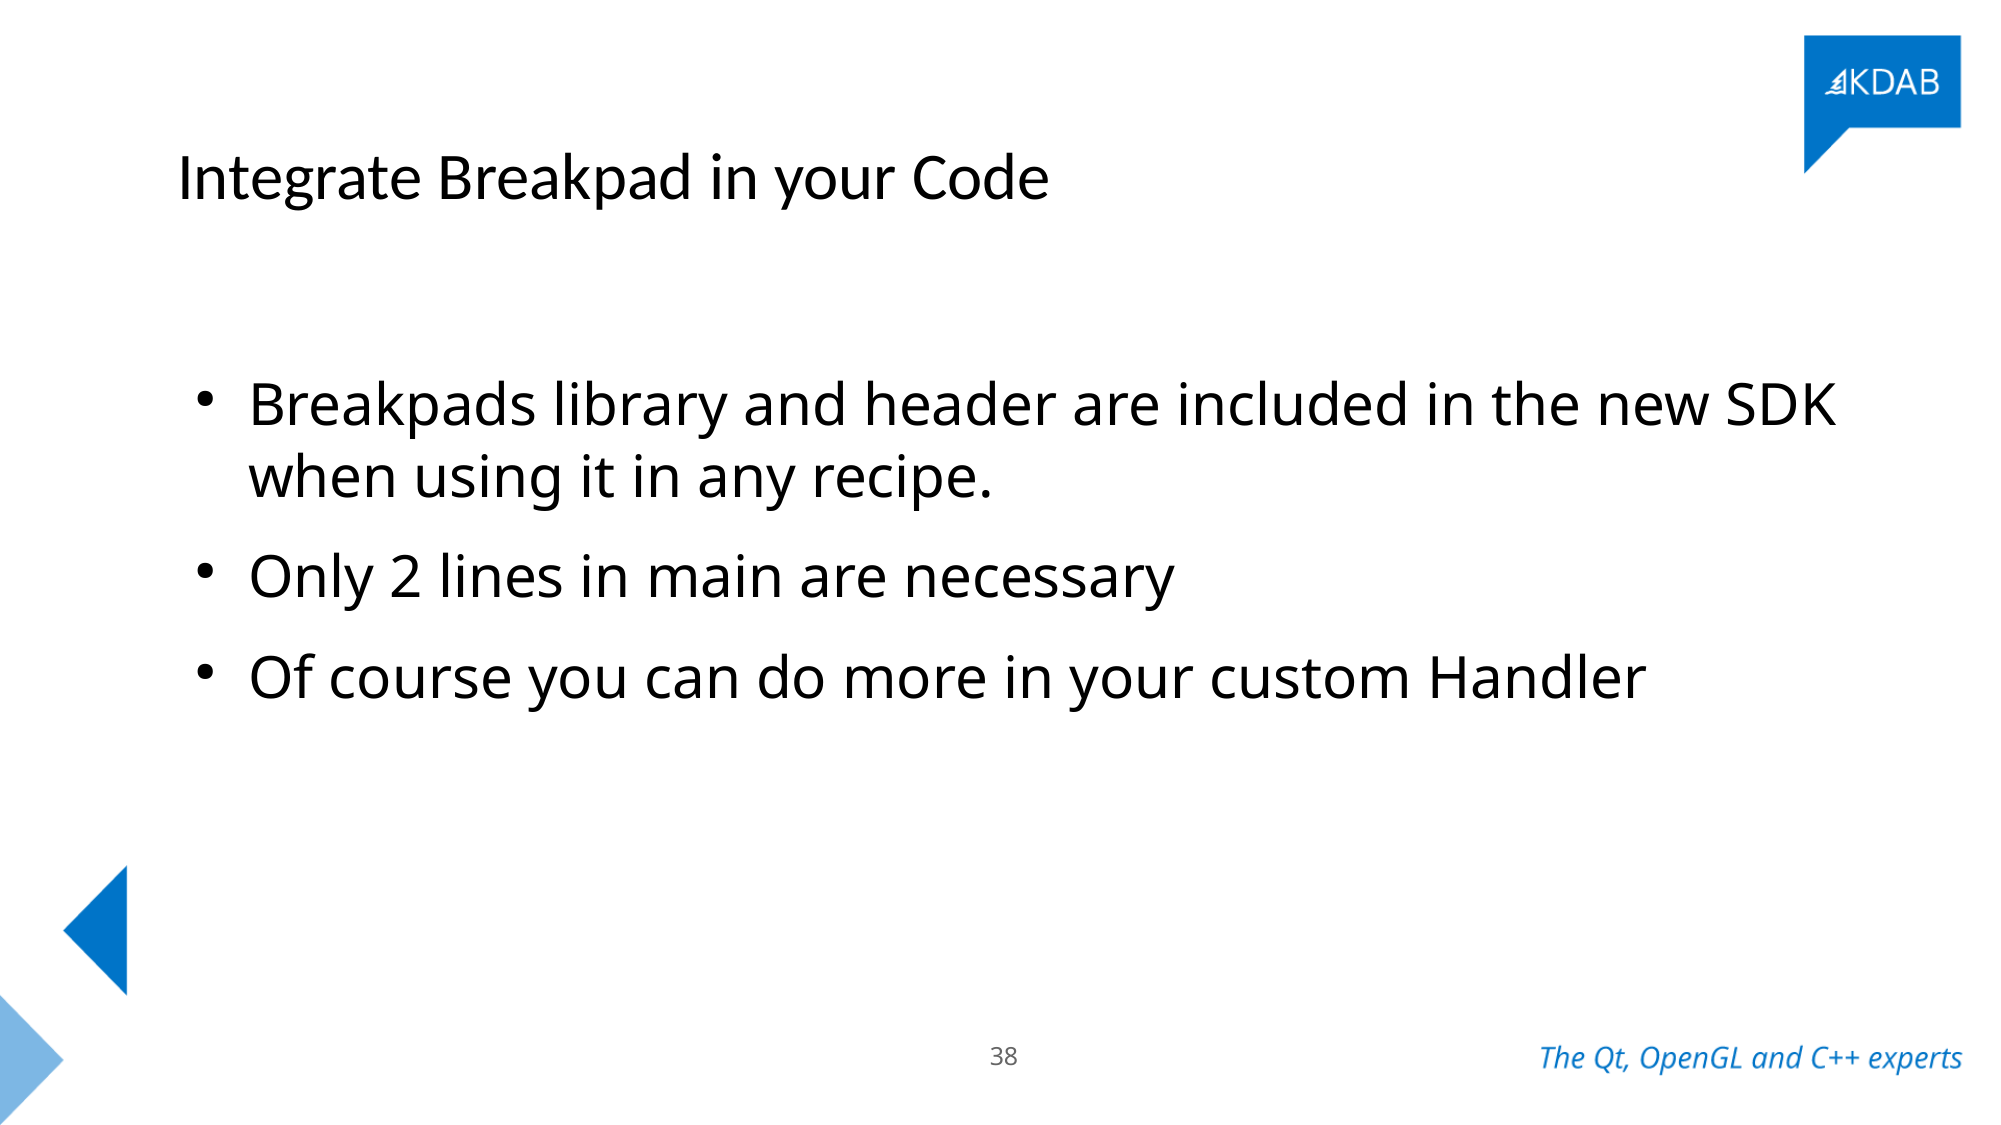

# Integrate Breakpad in your Code
Breakpads library and header are included in the new SDK
when using it in any recipe.
Only 2 lines in main are necessary
Of course you can do more in your custom Handler